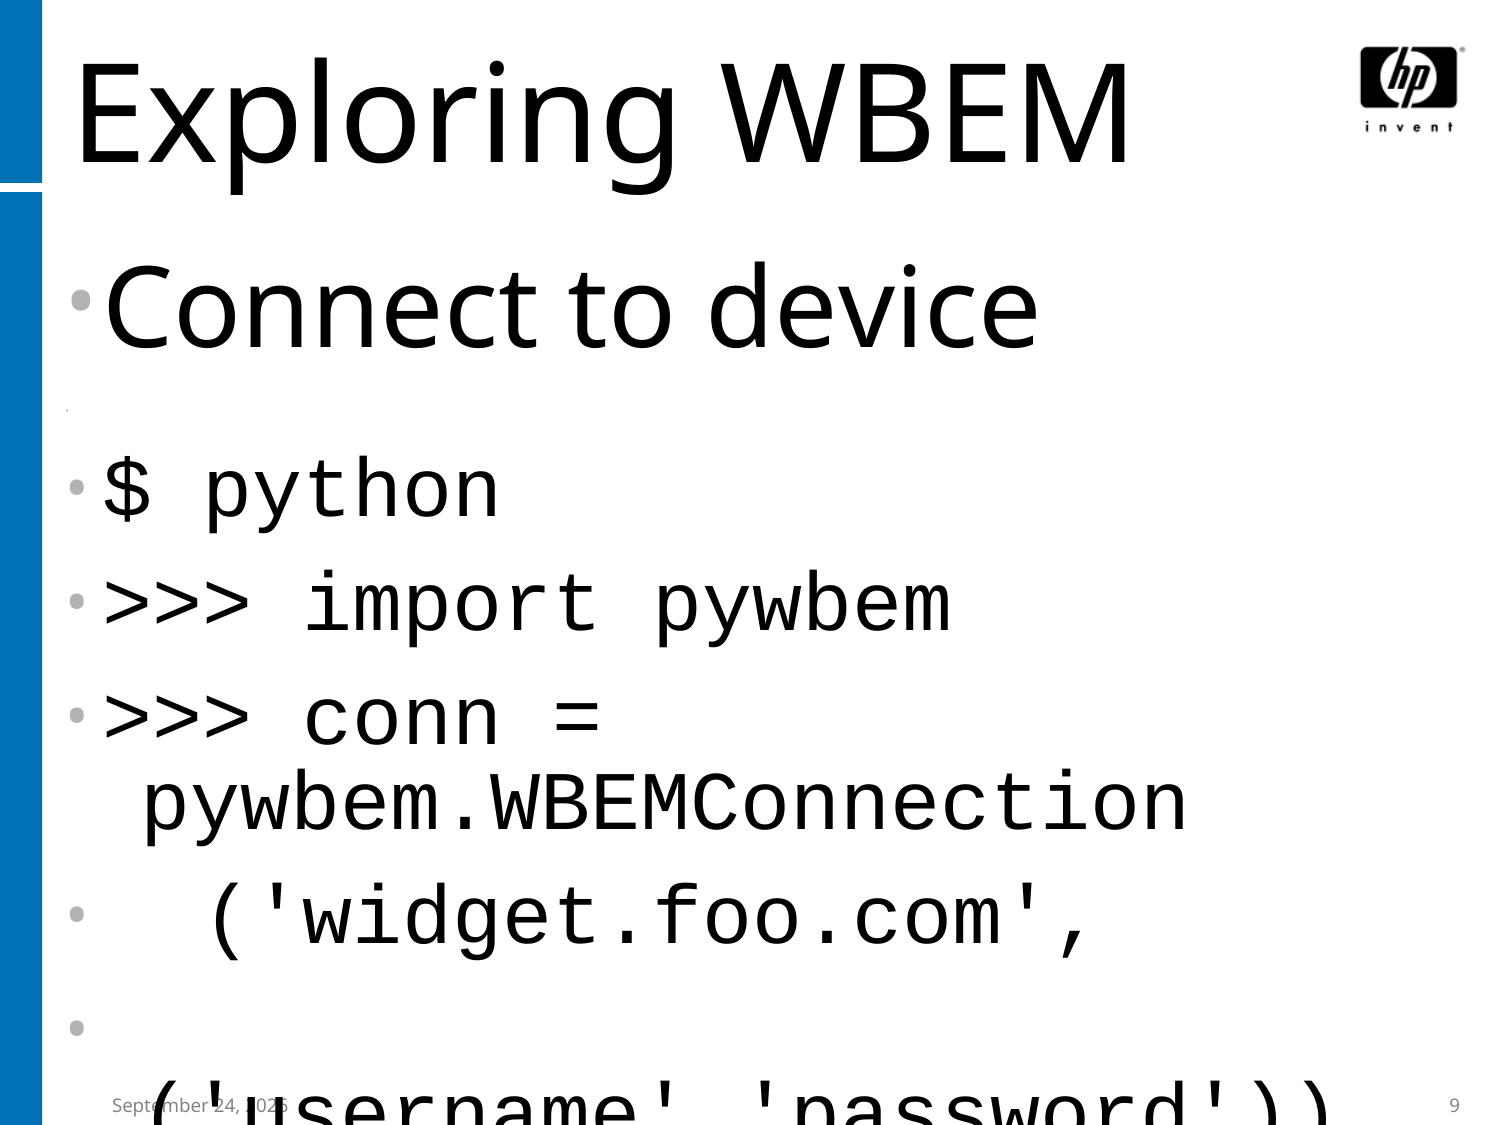

# Exploring WBEM
Connect to device
$ python
>>> import pywbem
>>> conn = pywbem.WBEMConnection
 ('widget.foo.com',
 ('username','password'))
9